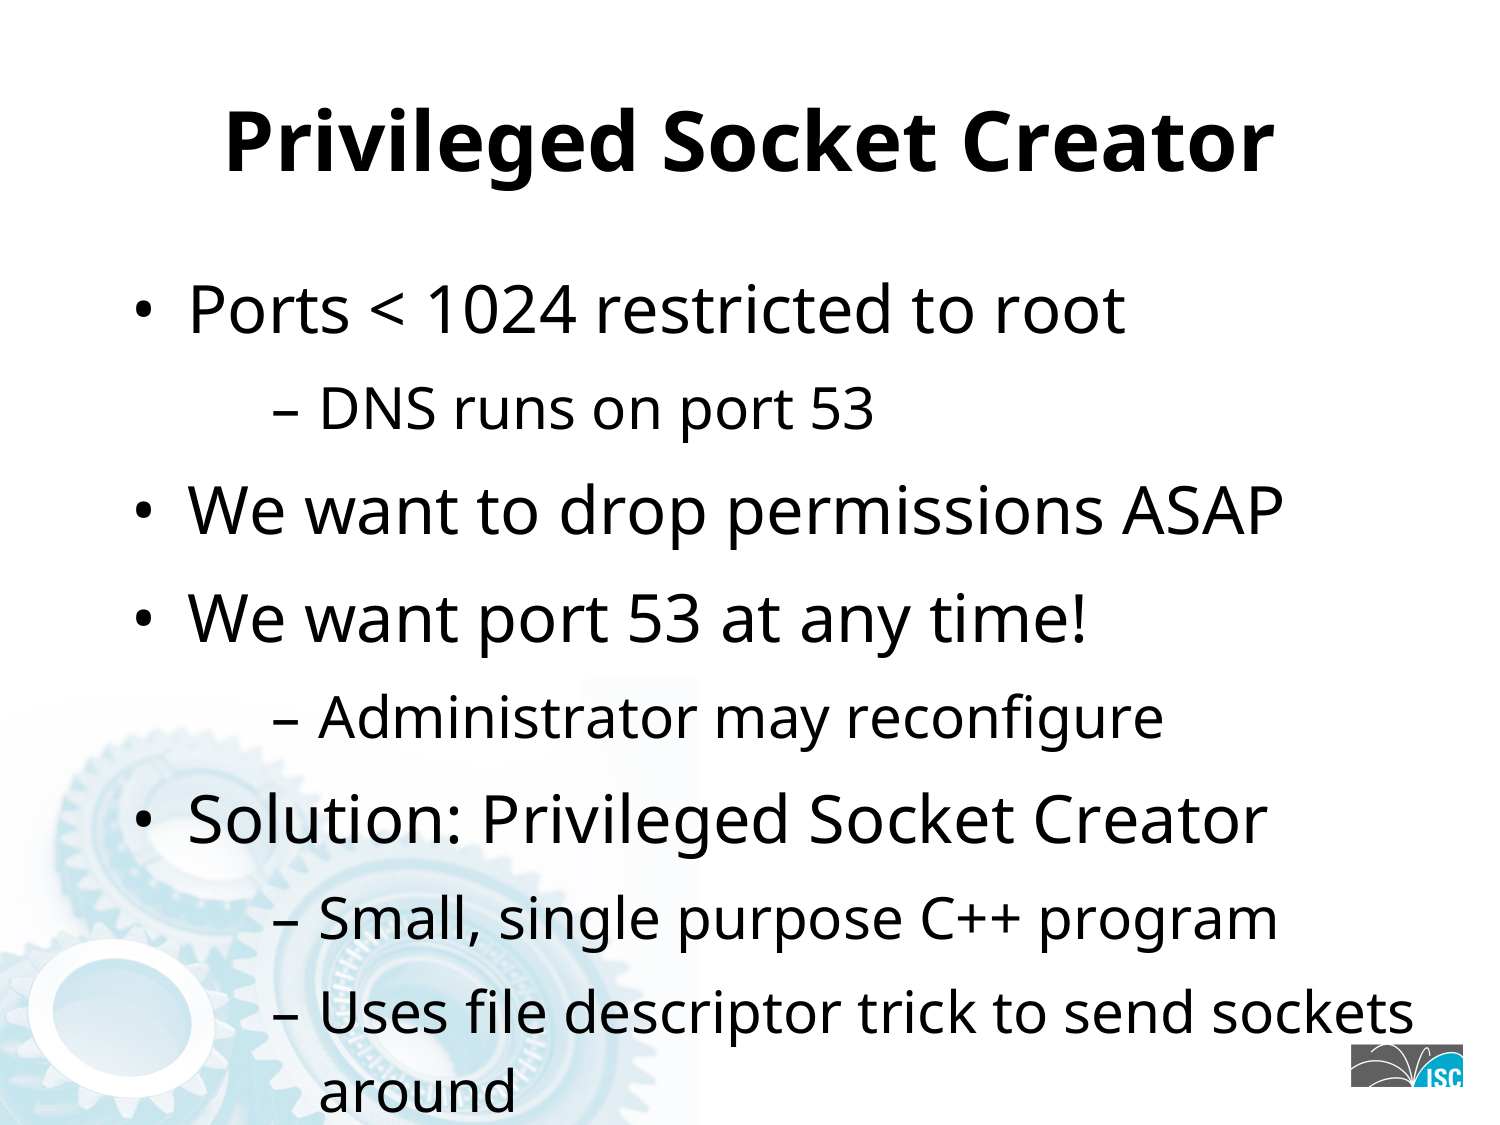

# Privileged Socket Creator
Ports < 1024 restricted to root
DNS runs on port 53
We want to drop permissions ASAP
We want port 53 at any time!
Administrator may reconfigure
Solution: Privileged Socket Creator
Small, single purpose C++ program
Uses file descriptor trick to send sockets around